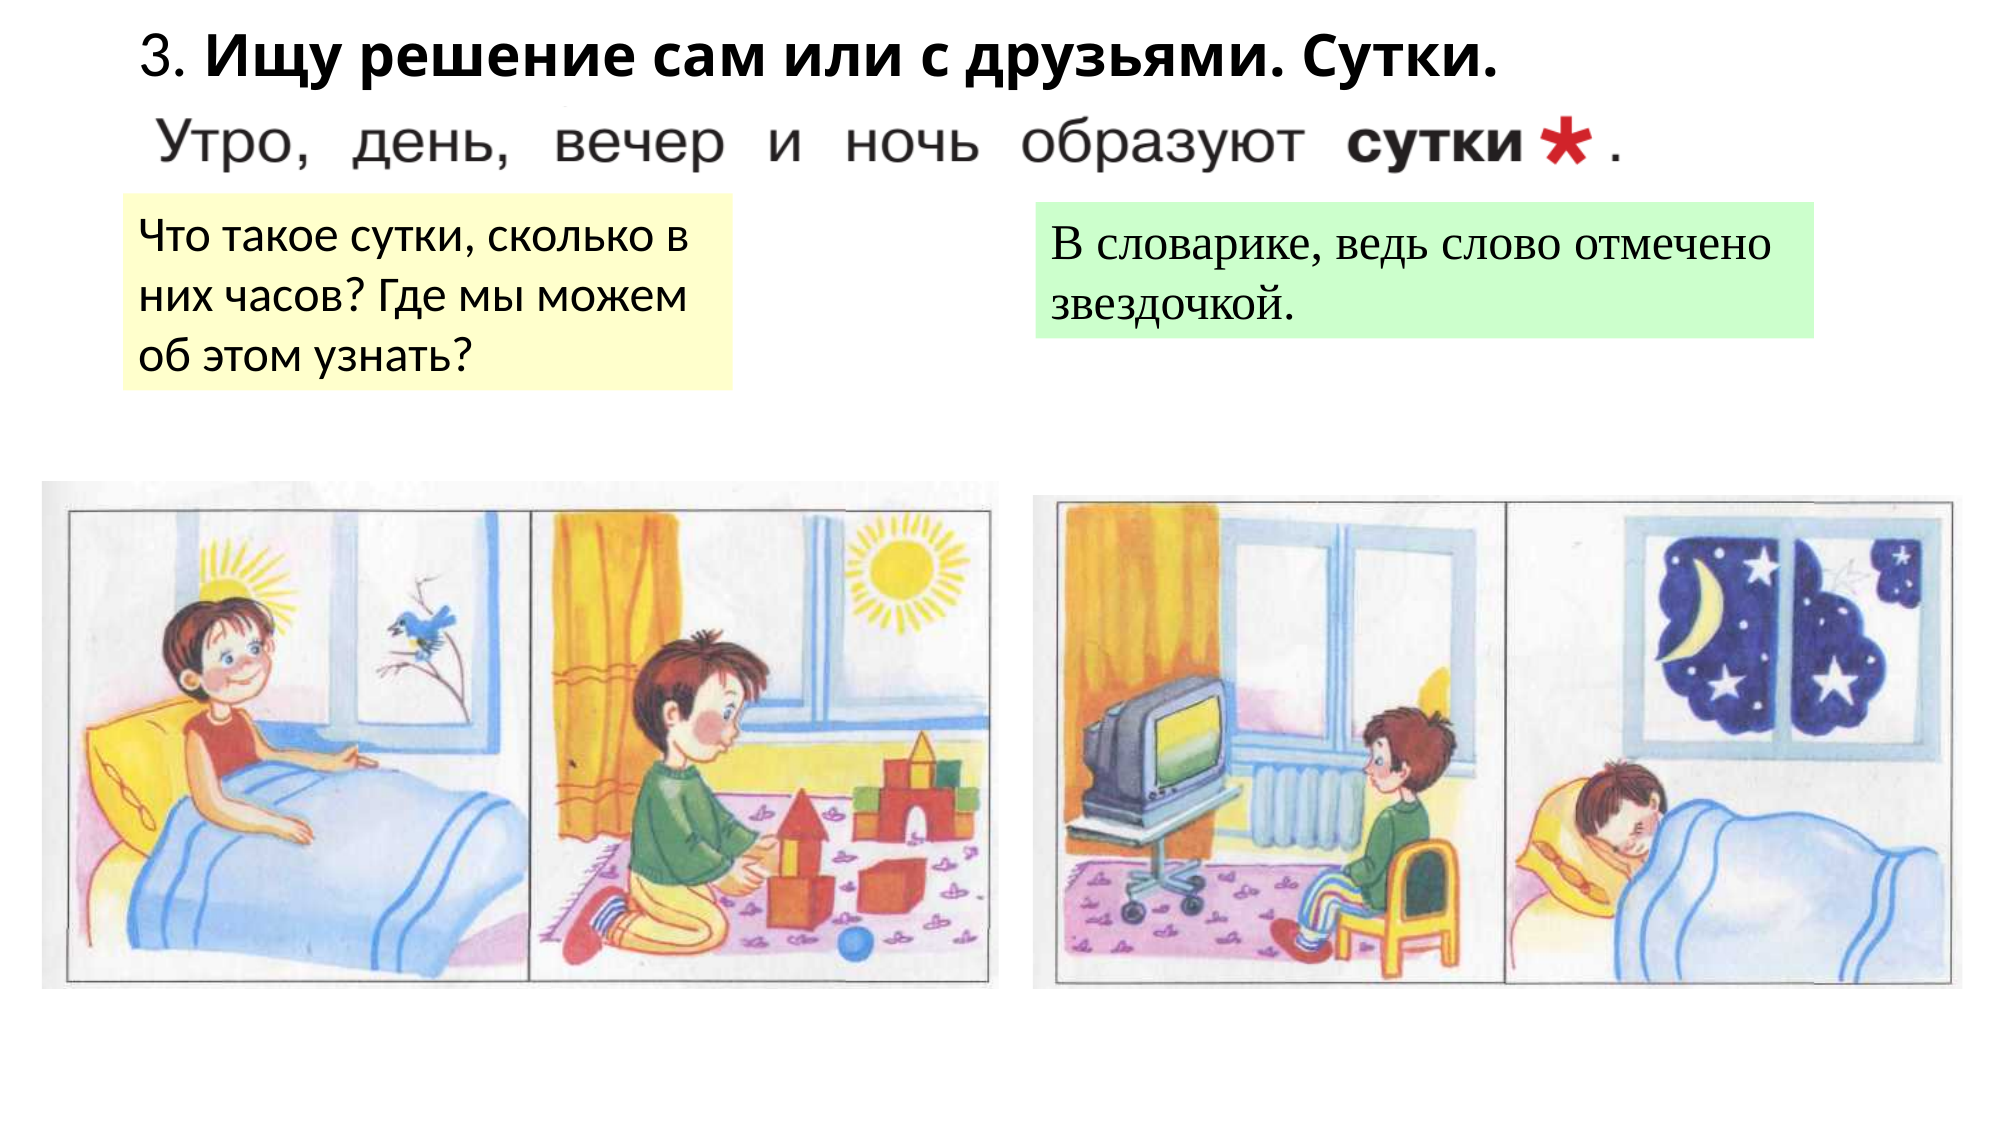

# 3. Ищу решение сам или с друзьями. Сутки.
Что такое сутки, сколько в них часов? Где мы можем об этом узнать?
В словарике, ведь слово отмечено звездочкой.